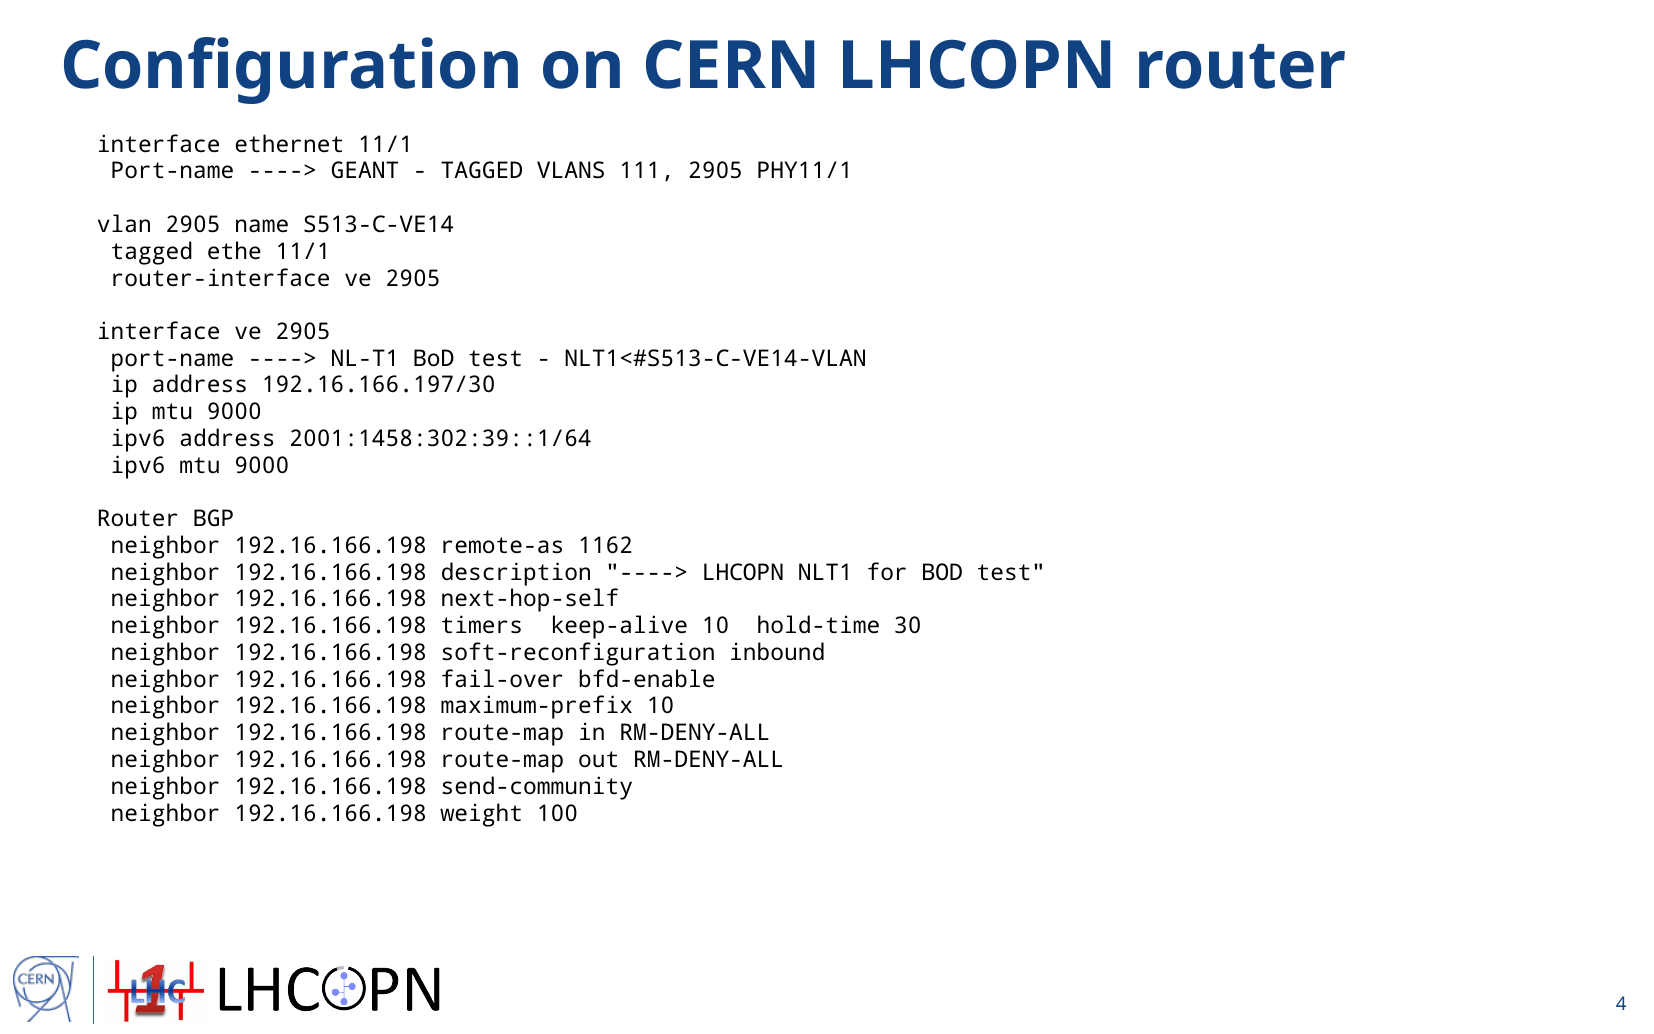

# Configuration on CERN LHCOPN router
interface ethernet 11/1
 Port-name ----> GEANT - TAGGED VLANS 111, 2905 PHY11/1
vlan 2905 name S513-C-VE14
 tagged ethe 11/1
 router-interface ve 2905
interface ve 2905
 port-name ----> NL-T1 BoD test - NLT1<#S513-C-VE14-VLAN
 ip address 192.16.166.197/30
 ip mtu 9000
 ipv6 address 2001:1458:302:39::1/64
 ipv6 mtu 9000
Router BGP
 neighbor 192.16.166.198 remote-as 1162
 neighbor 192.16.166.198 description "----> LHCOPN NLT1 for BOD test"
 neighbor 192.16.166.198 next-hop-self
 neighbor 192.16.166.198 timers keep-alive 10 hold-time 30
 neighbor 192.16.166.198 soft-reconfiguration inbound
 neighbor 192.16.166.198 fail-over bfd-enable
 neighbor 192.16.166.198 maximum-prefix 10
 neighbor 192.16.166.198 route-map in RM-DENY-ALL
 neighbor 192.16.166.198 route-map out RM-DENY-ALL
 neighbor 192.16.166.198 send-community
 neighbor 192.16.166.198 weight 100